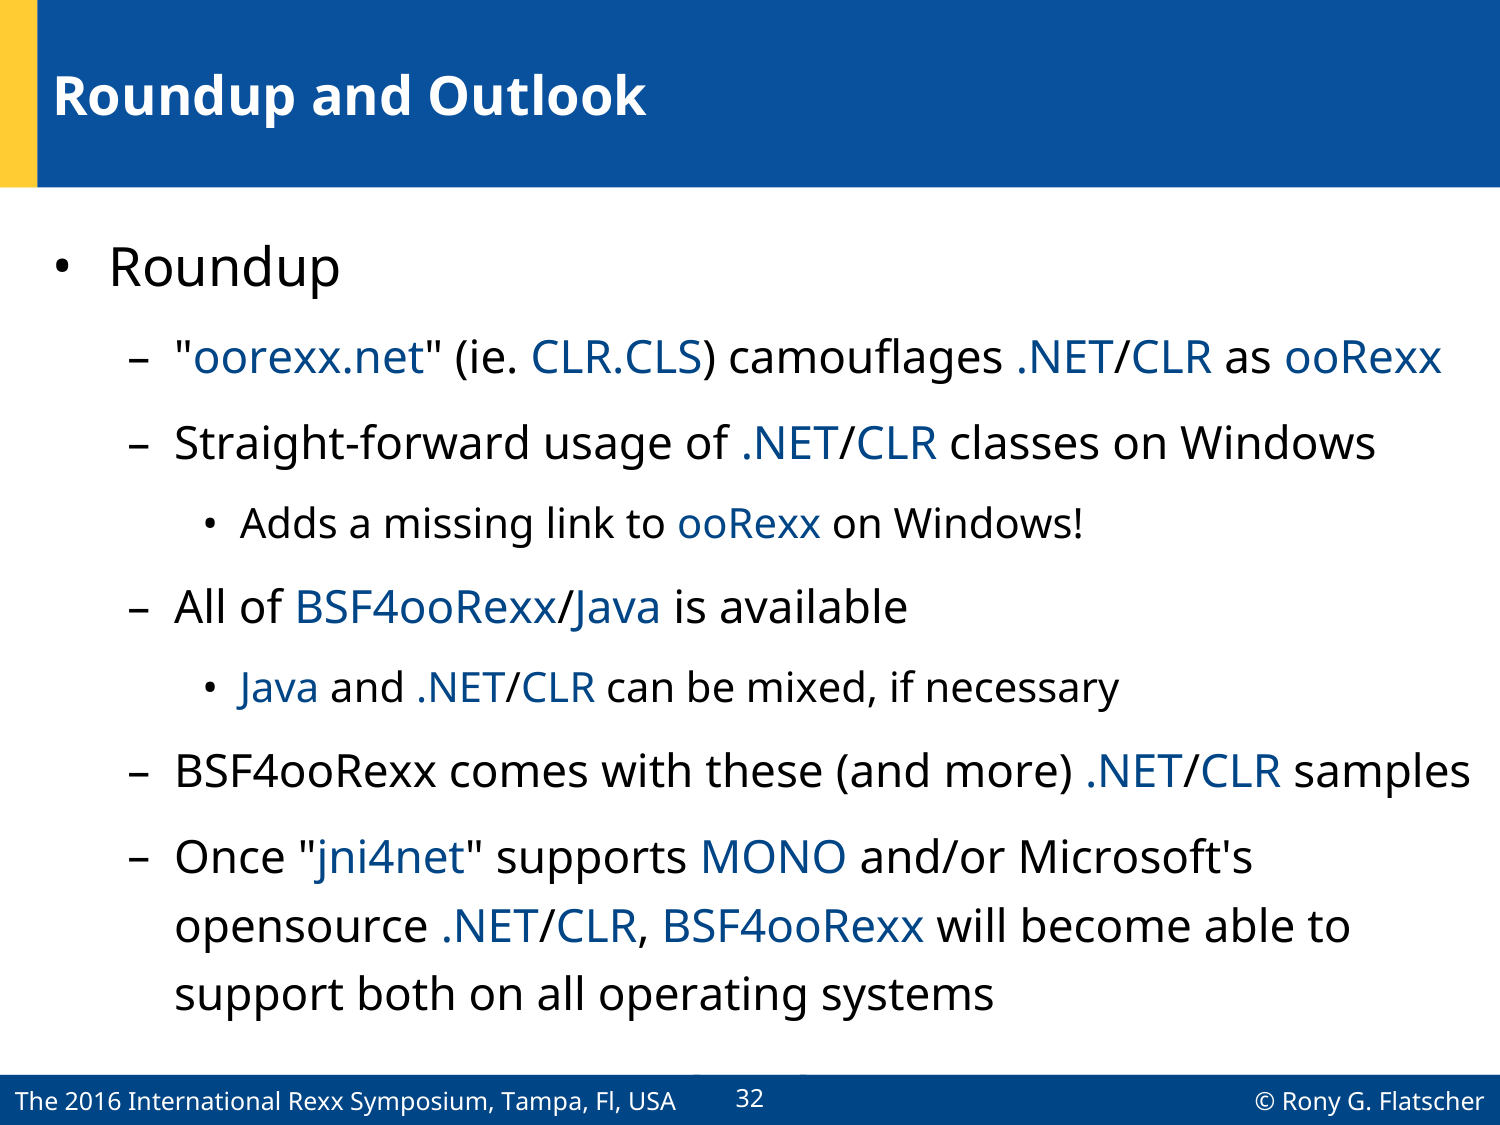

# Roundup and Outlook
Roundup
"oorexx.net" (ie. CLR.CLS) camouflages .NET/CLR as ooRexx
Straight-forward usage of .NET/CLR classes on Windows
Adds a missing link to ooRexx on Windows!
All of BSF4ooRexx/Java is available
Java and .NET/CLR can be mixed, if necessary
BSF4ooRexx comes with these (and more) .NET/CLR samples
Once "jni4net" supports MONO and/or Microsoft's opensource .NET/CLR, BSF4ooRexx will become able to support both on all operating systems